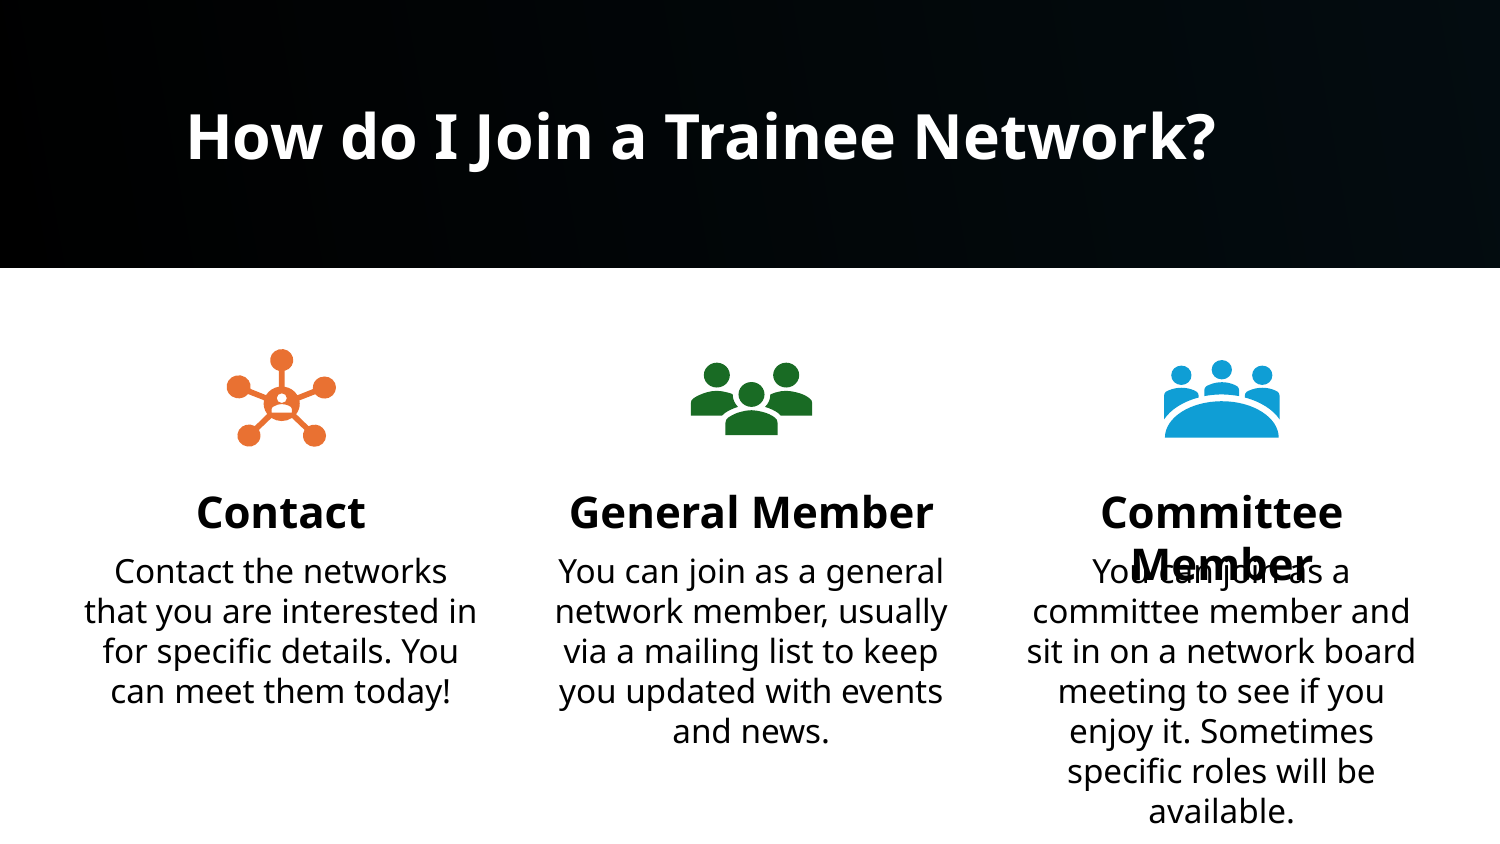

# How do I Join a Trainee Network?
Contact
General Member
Committee Member
Contact the networks that you are interested in for specific details. You can meet them today!
You can join as a general network member, usually via a mailing list to keep you updated with events and news.
You can join as a committee member and sit in on a network board meeting to see if you enjoy it. Sometimes specific roles will be available.